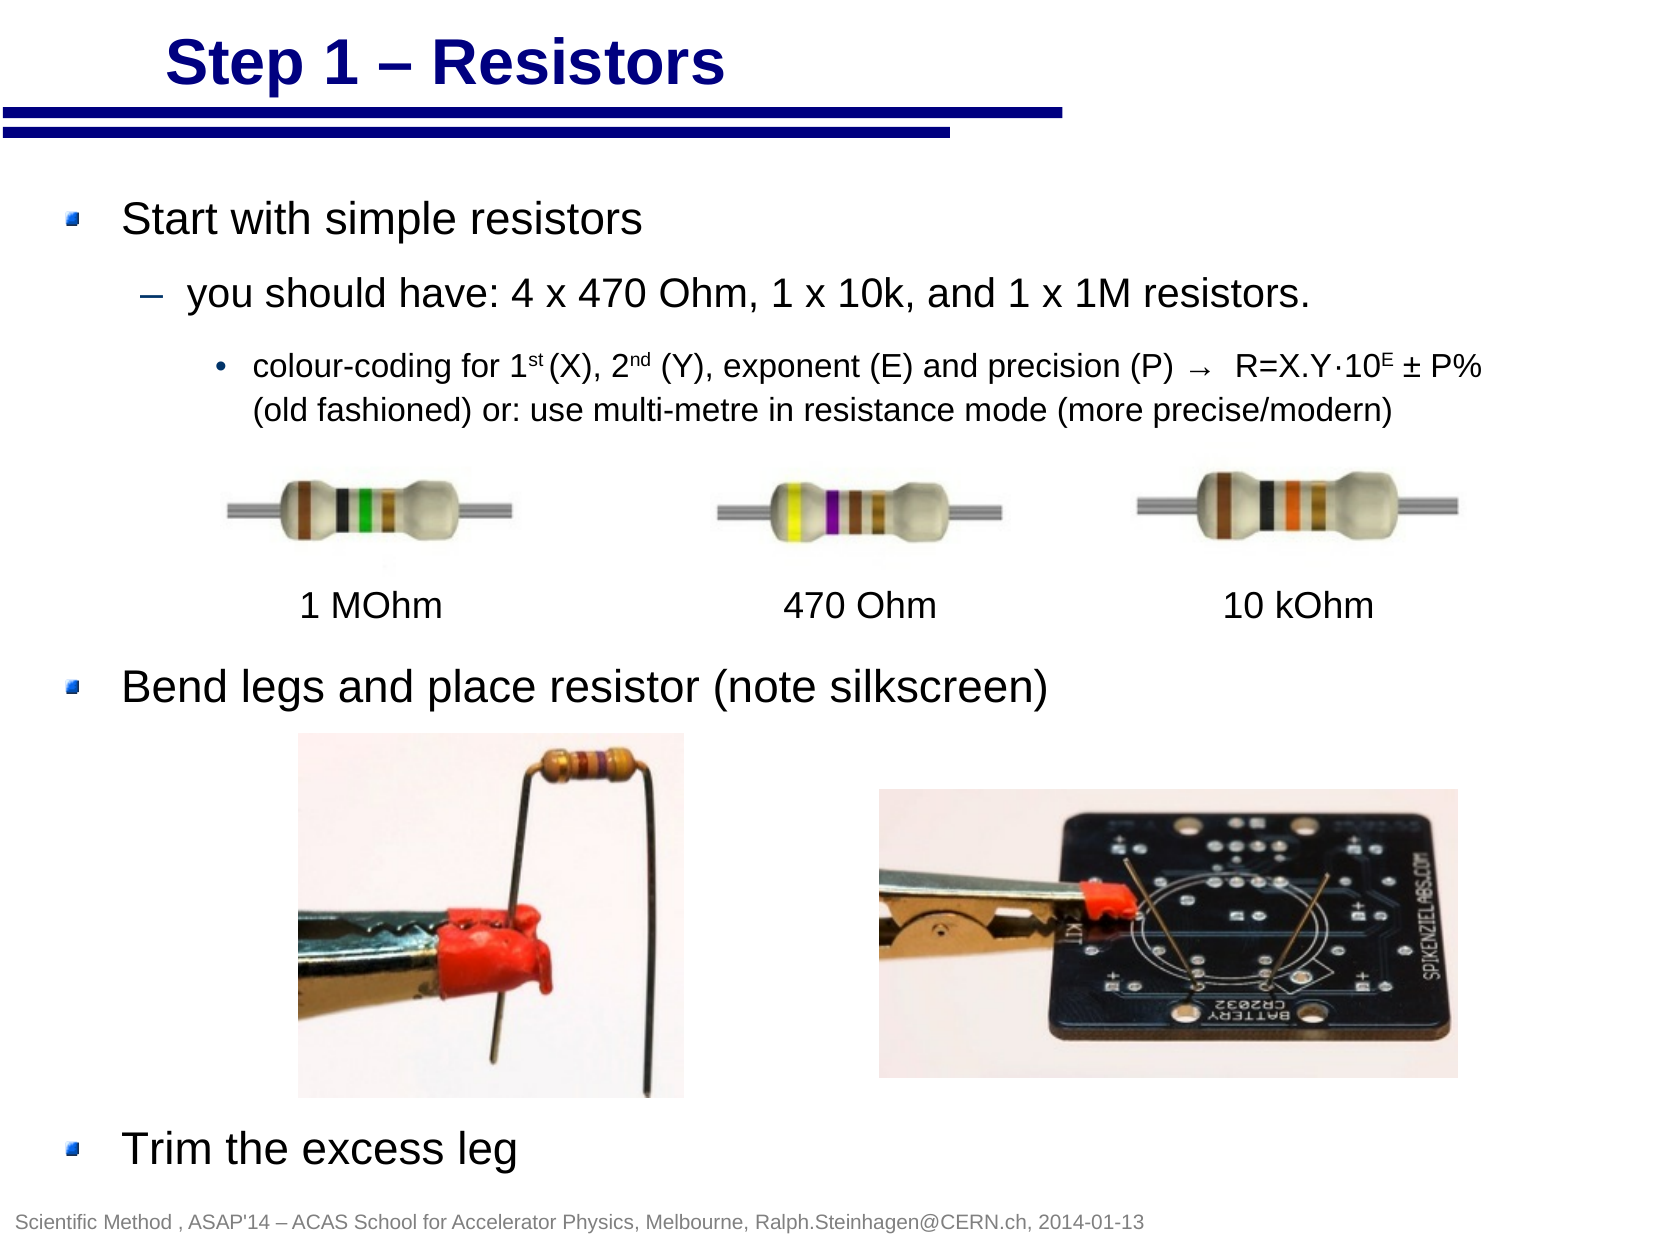

# Step 1 – Resistors
Start with simple resistors
you should have: 4 x 470 Ohm, 1 x 10k, and 1 x 1M resistors.
colour-coding for 1st (X), 2nd (Y), exponent (E) and precision (P) → R=X.Y·10E ± P% 	 (old fashioned) or: use multi-metre in resistance mode (more precise/modern)
Bend legs and place resistor (note silkscreen)
Trim the excess leg
10 kOhm
1 MOhm
470 Ohm